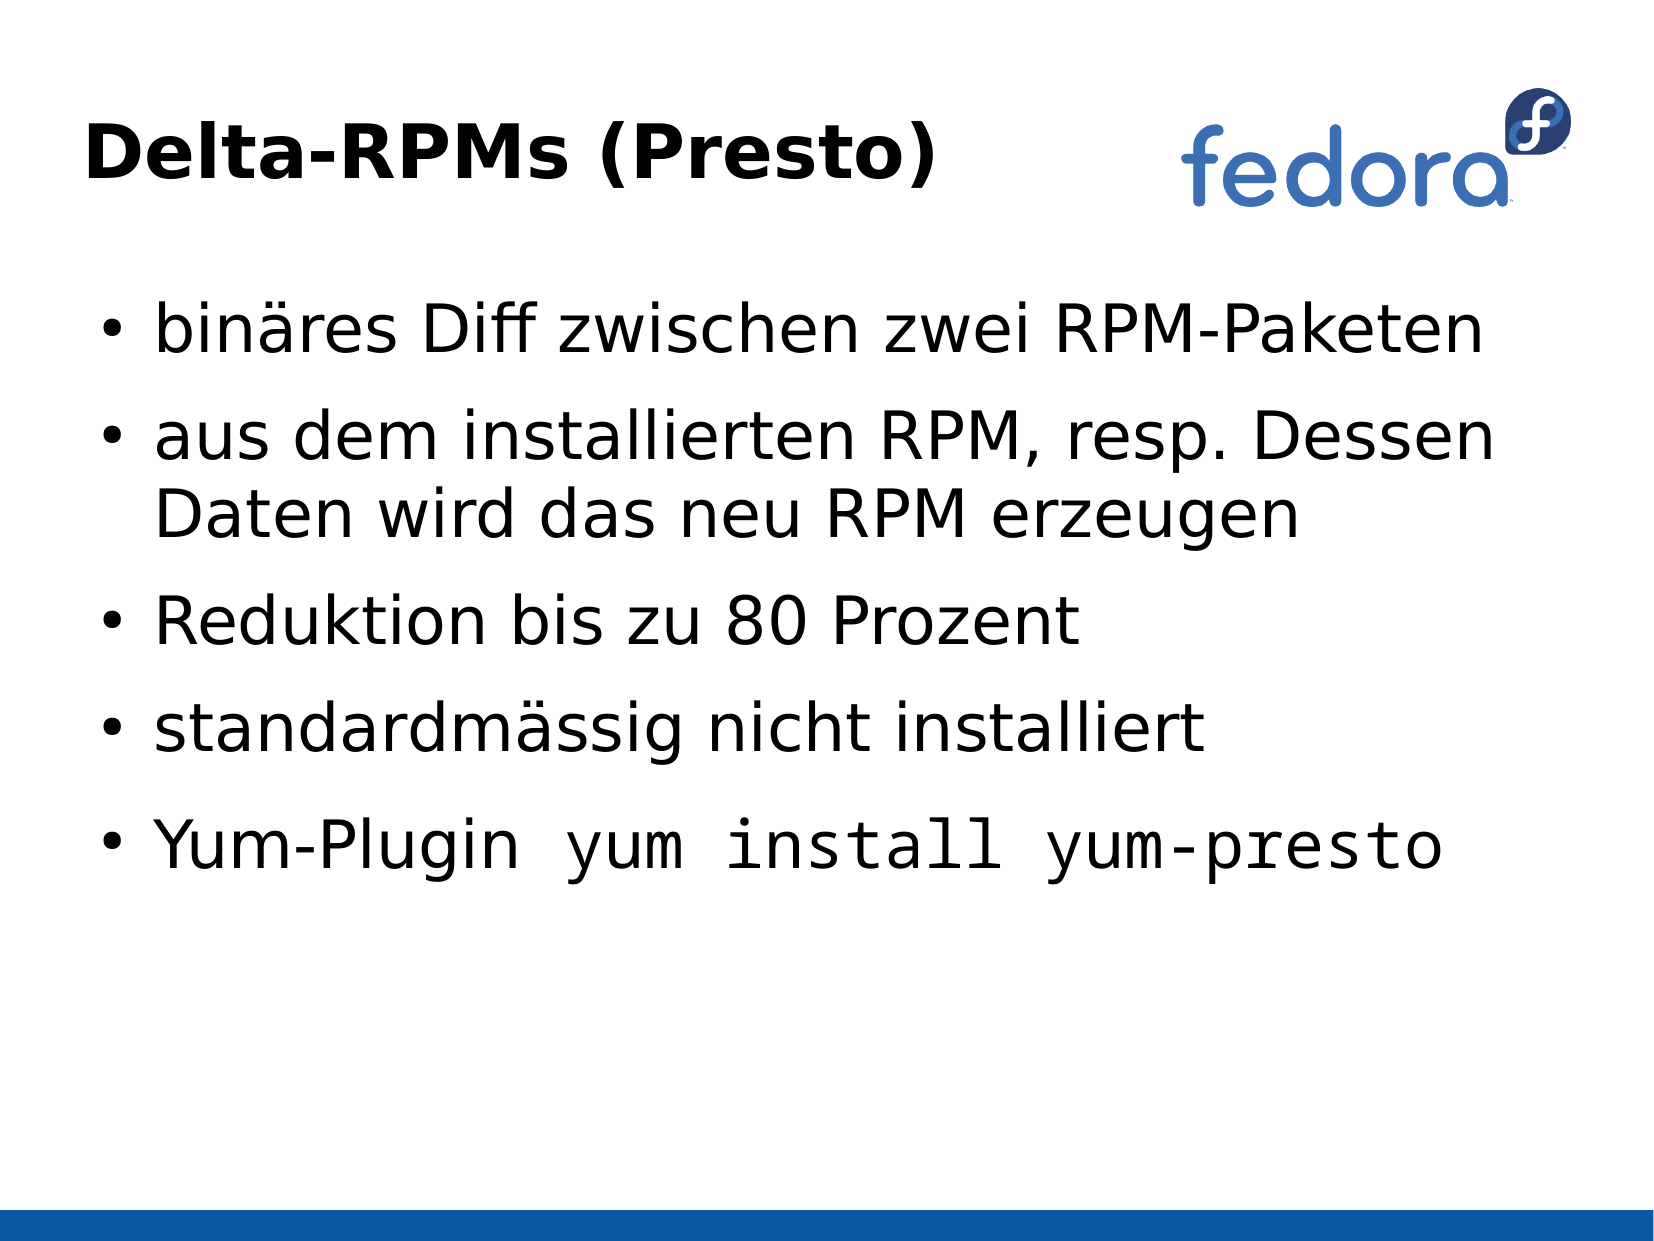

# Delta-RPMs (Presto)
binäres Diff zwischen zwei RPM-Paketen
aus dem installierten RPM, resp. Dessen Daten wird das neu RPM erzeugen
Reduktion bis zu 80 Prozent
standardmässig nicht installiert
Yum-Plugin yum install yum-presto